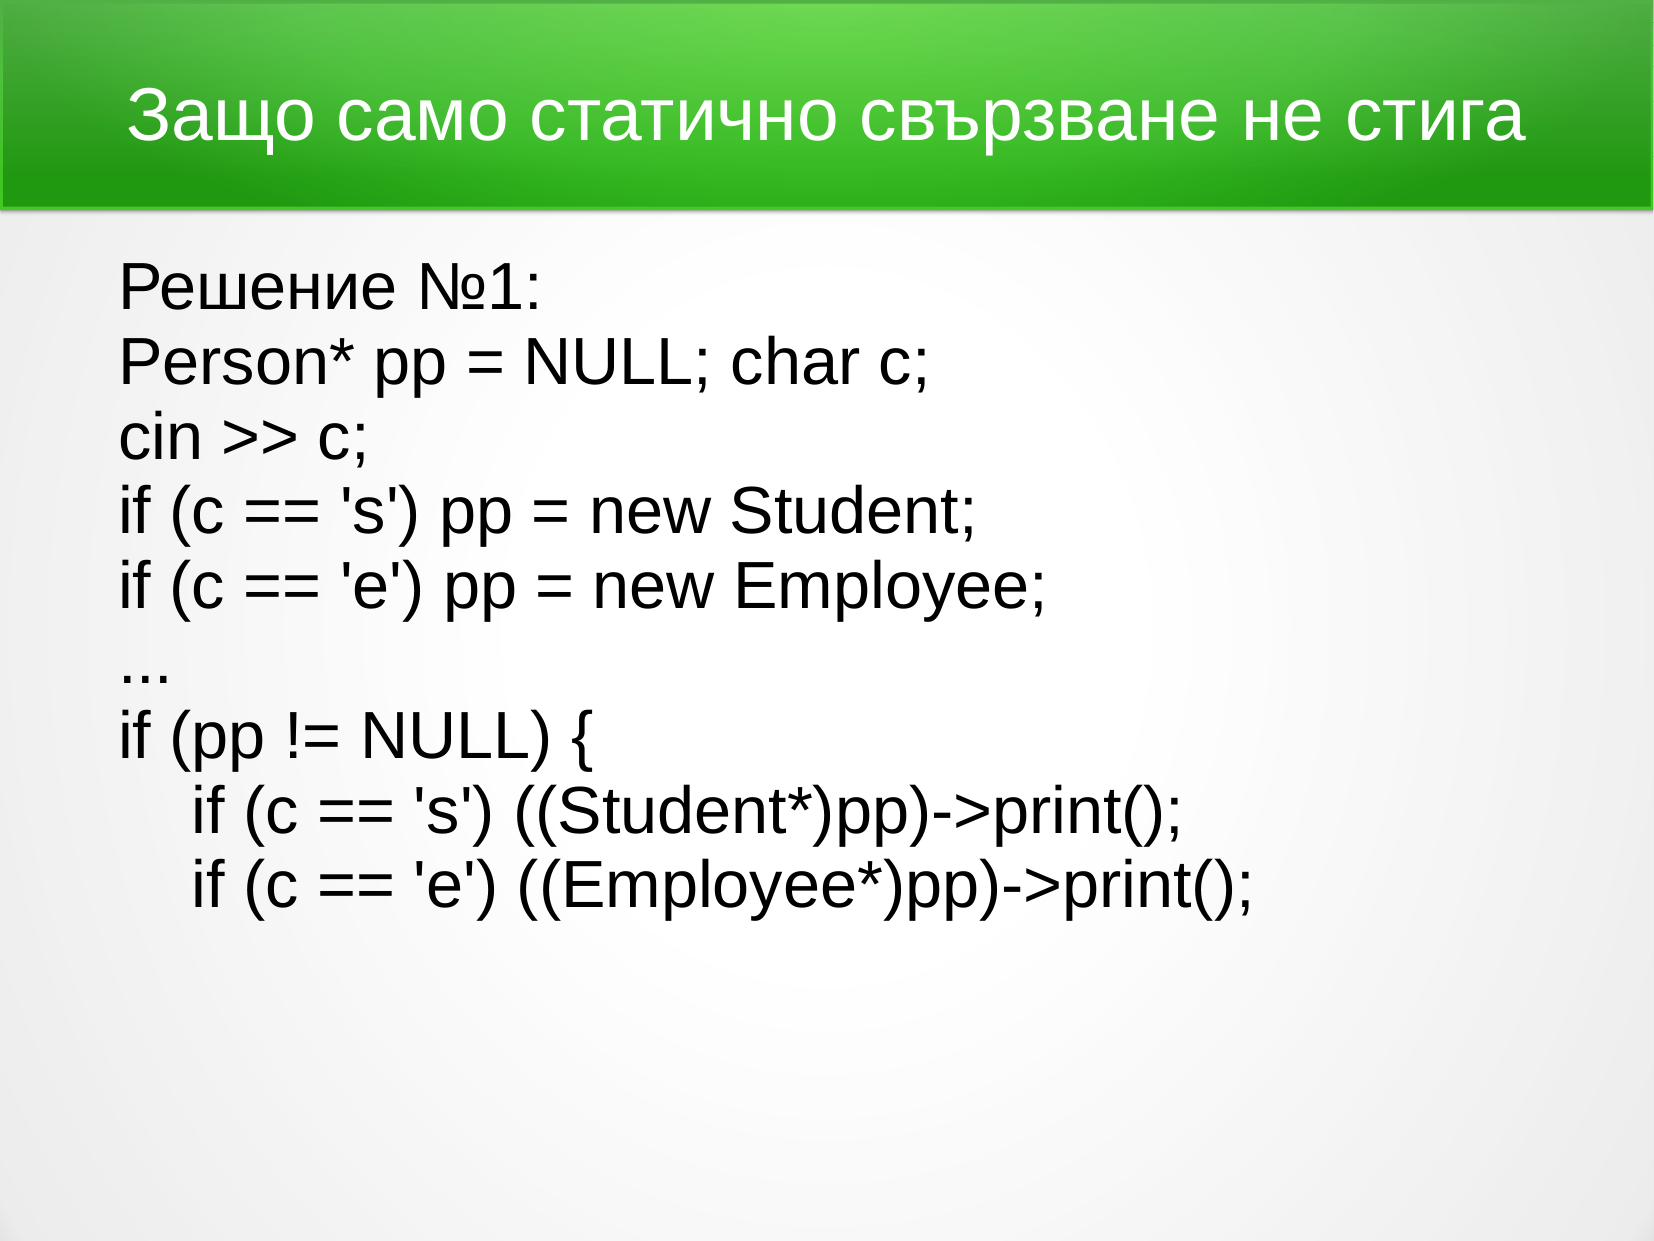

# Защо само статично свързване не стига
Решение №1:
Person* pp = NULL; char c;
cin >> c;
if (c == 's') pp = new Student;
if (c == 'e') pp = new Employee;
...
if (pp != NULL) {
	if (c == 's') ((Student*)pp)->print();
	if (c == 'e') ((Employee*)pp)->print();